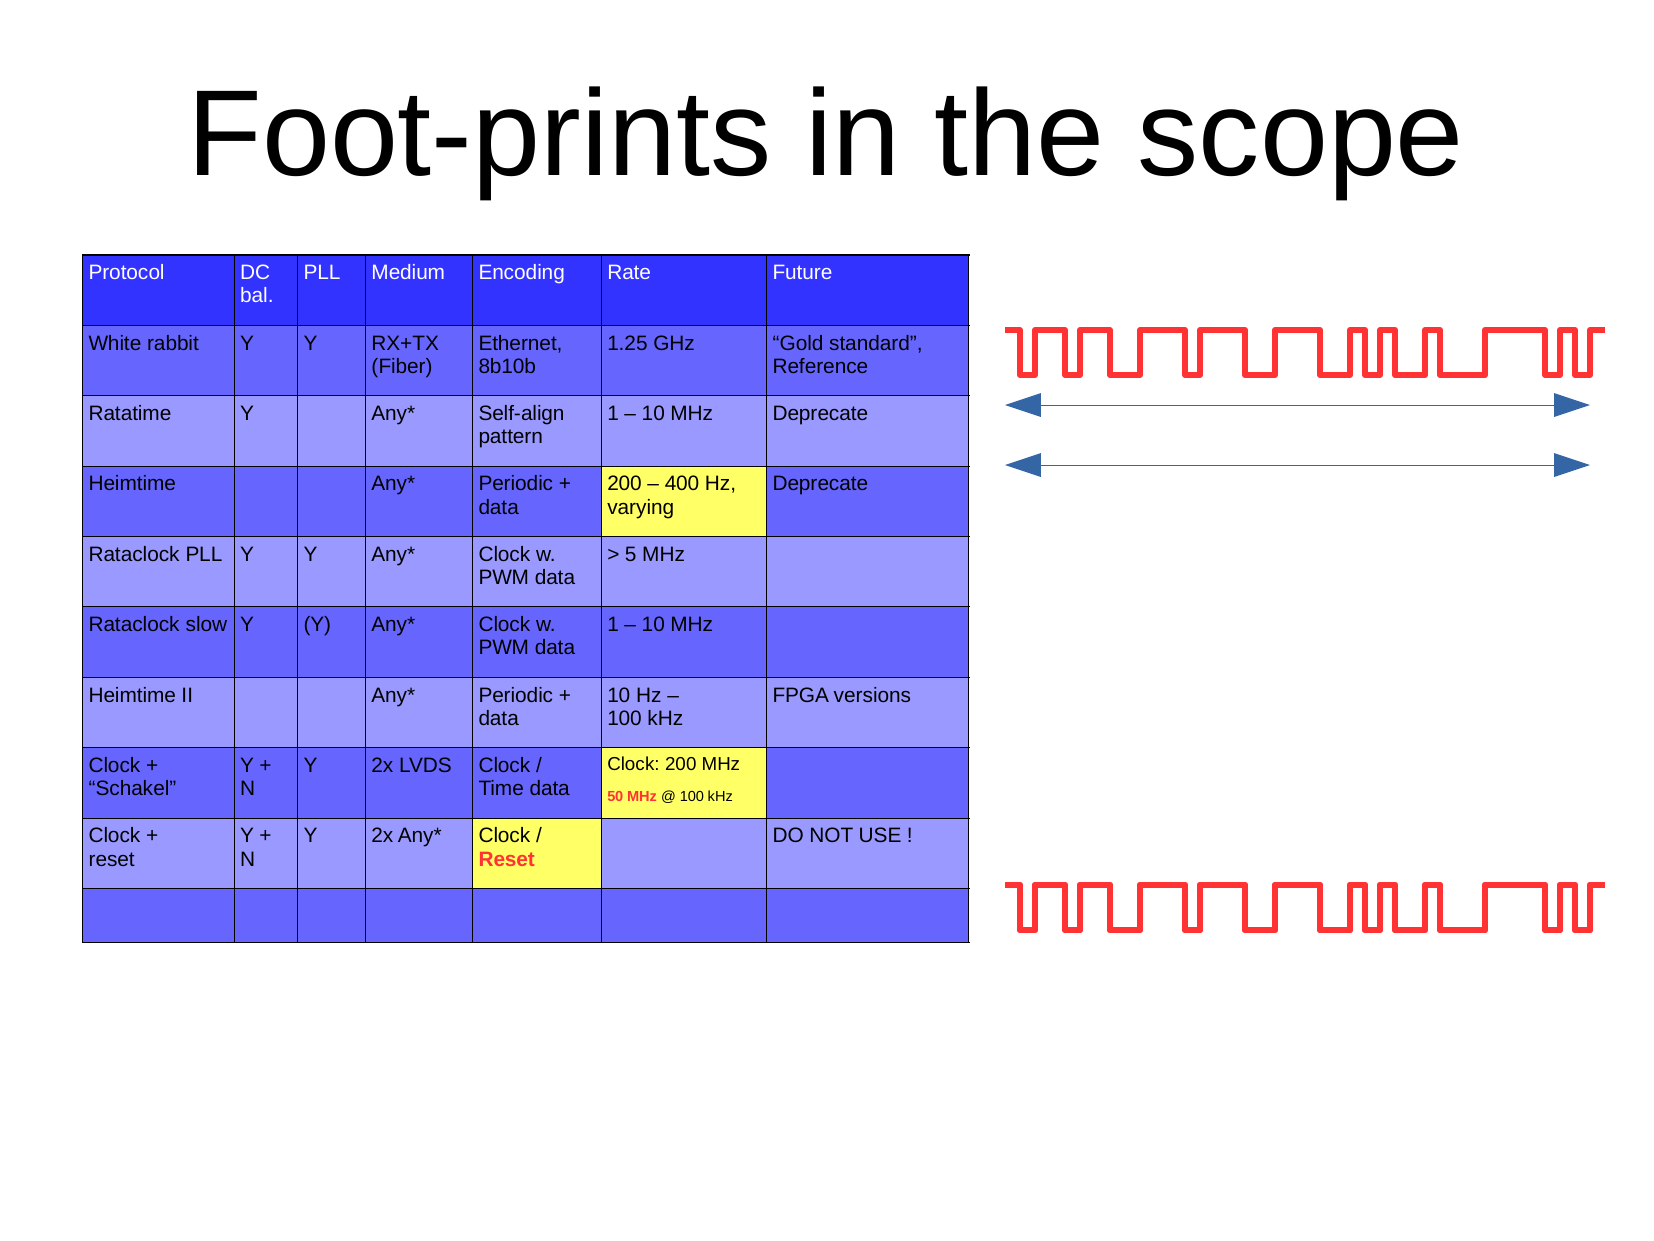

# Foot-prints in the scope
| Protocol | DC bal. | PLL | Medium | Encoding | Rate | Future |
| --- | --- | --- | --- | --- | --- | --- |
| White rabbit | Y | Y | RX+TX (Fiber) | Ethernet, 8b10b | 1.25 GHz | “Gold standard”, Reference |
| Ratatime | Y | | Any\* | Self-align pattern | 1 – 10 MHz | Deprecate |
| Heimtime | | | Any\* | Periodic + data | 200 – 400 Hz, varying | Deprecate |
| Rataclock PLL | Y | Y | Any\* | Clock w. PWM data | > 5 MHz | |
| Rataclock slow | Y | (Y) | Any\* | Clock w. PWM data | 1 – 10 MHz | |
| Heimtime II | | | Any\* | Periodic + data | 10 Hz – 100 kHz | FPGA versions |
| Clock + “Schakel” | Y + N | Y | 2x LVDS | Clock / Time data | Clock: 200 MHz 50 MHz @ 100 kHz | |
| Clock + reset | Y + N | Y | 2x Any\* | Clock / Reset | | DO NOT USE ! |
| | | | | | | |